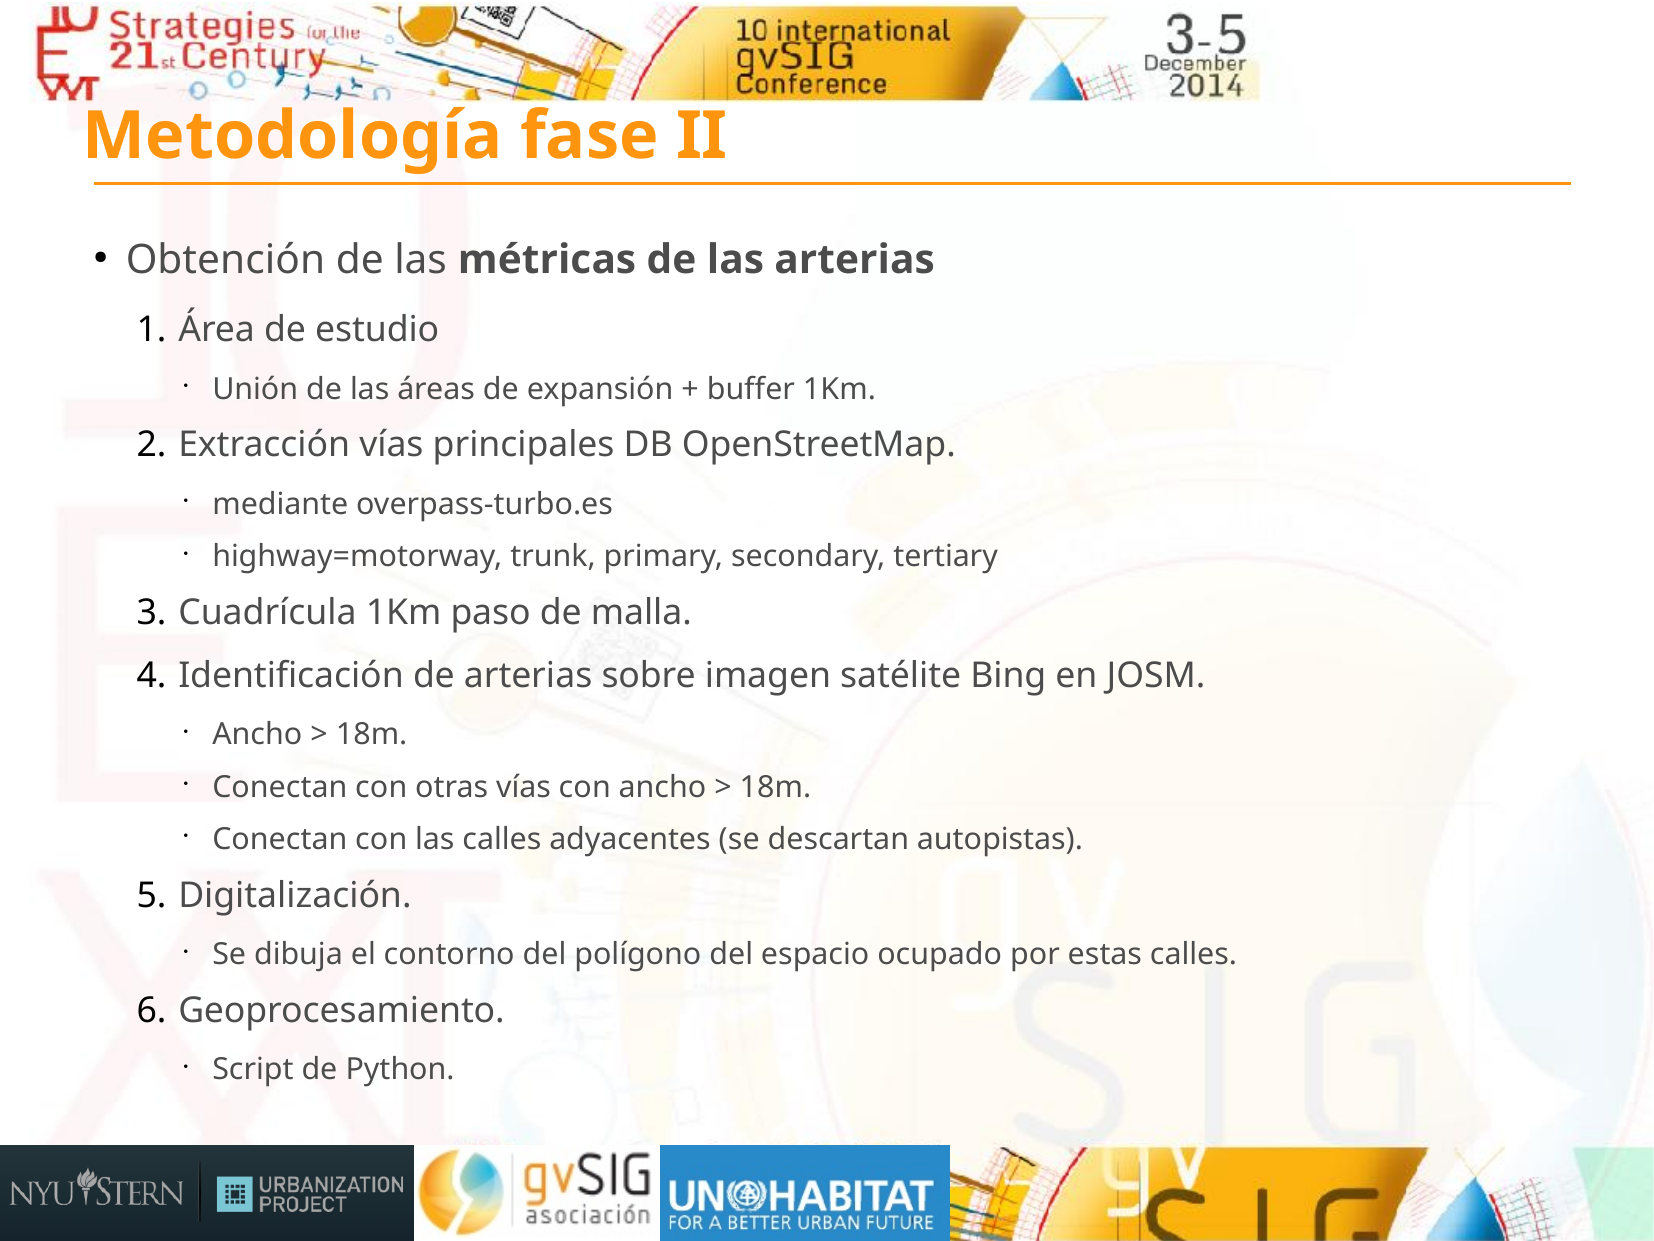

Metodología fase II
# Obtención de las métricas de las arterias
 Área de estudio
Unión de las áreas de expansión + buffer 1Km.
 Extracción vías principales DB OpenStreetMap.
mediante overpass-turbo.es
highway=motorway, trunk, primary, secondary, tertiary
 Cuadrícula 1Km paso de malla.
 Identificación de arterias sobre imagen satélite Bing en JOSM.
Ancho > 18m.
Conectan con otras vías con ancho > 18m.
Conectan con las calles adyacentes (se descartan autopistas).
 Digitalización.
Se dibuja el contorno del polígono del espacio ocupado por estas calles.
 Geoprocesamiento.
Script de Python.